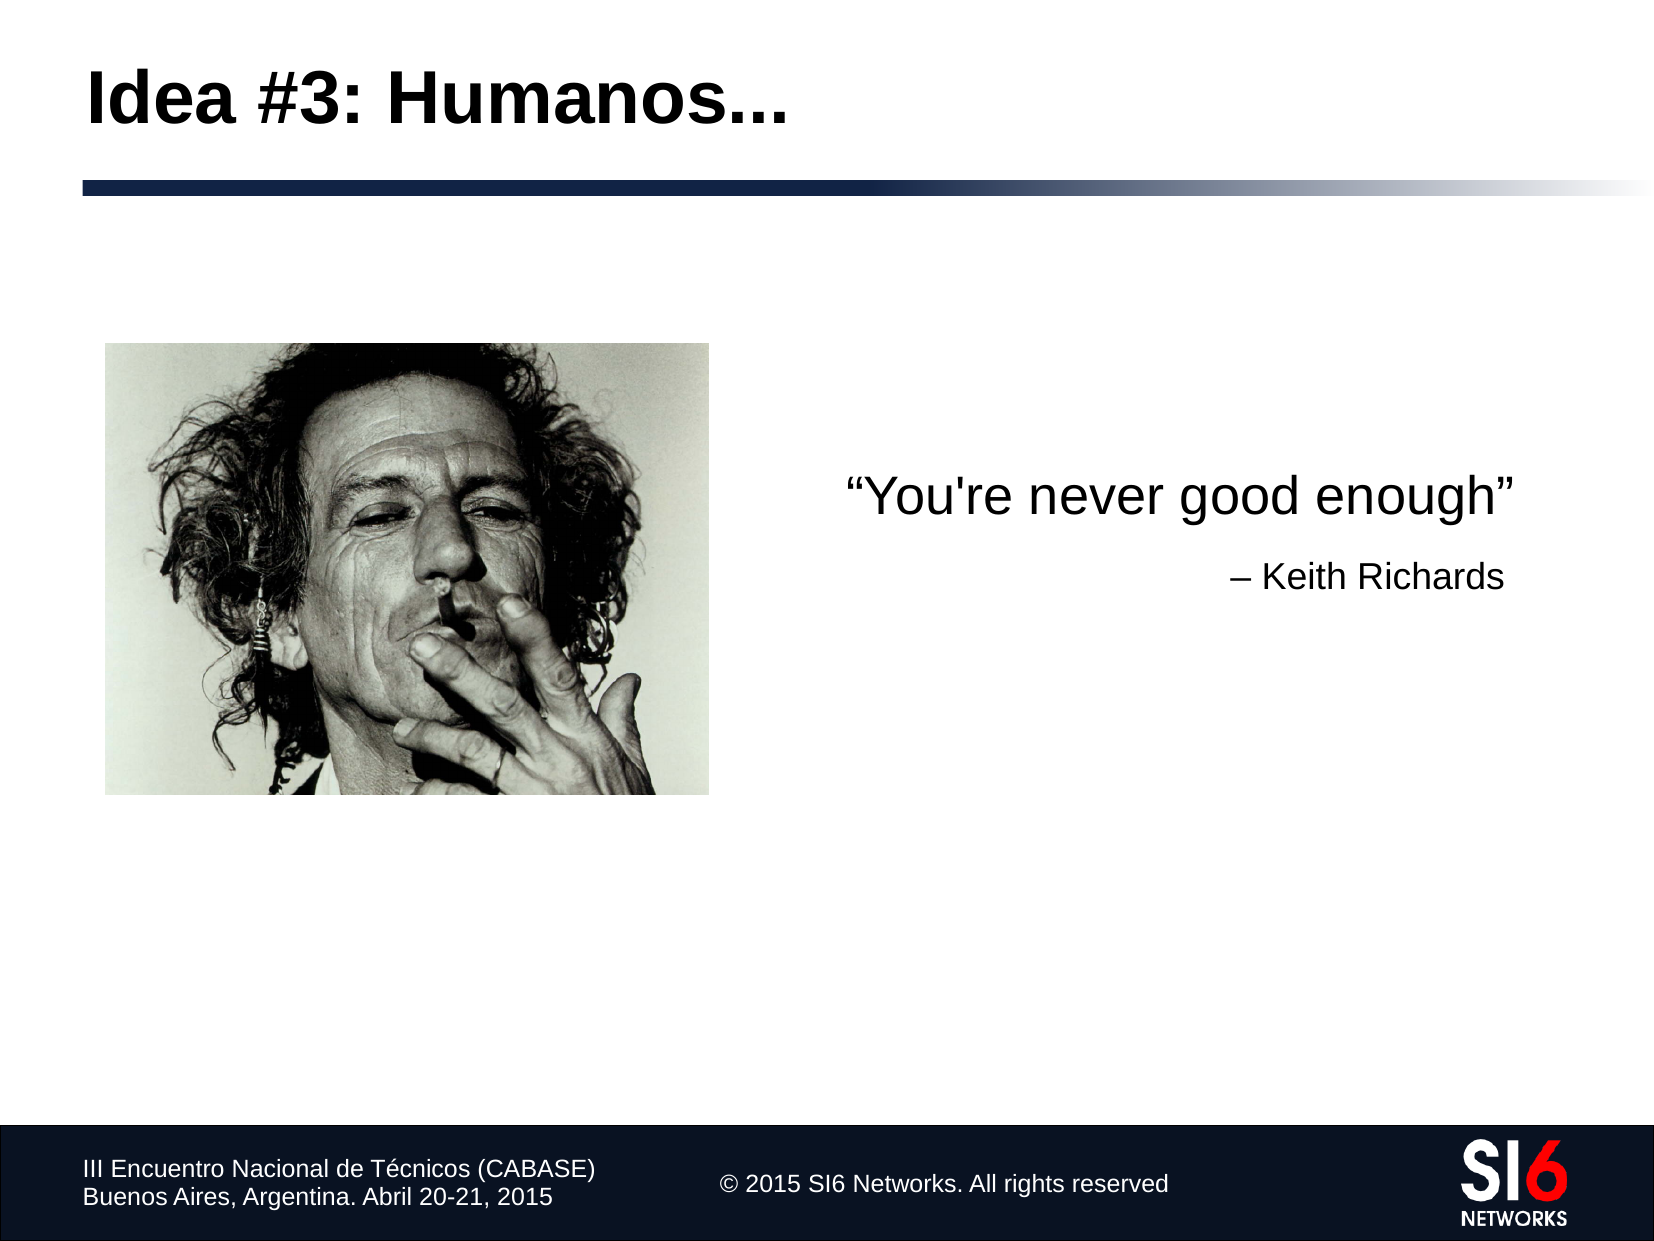

# Idea #3: Humanos...
“You're never good enough”
– Keith Richards